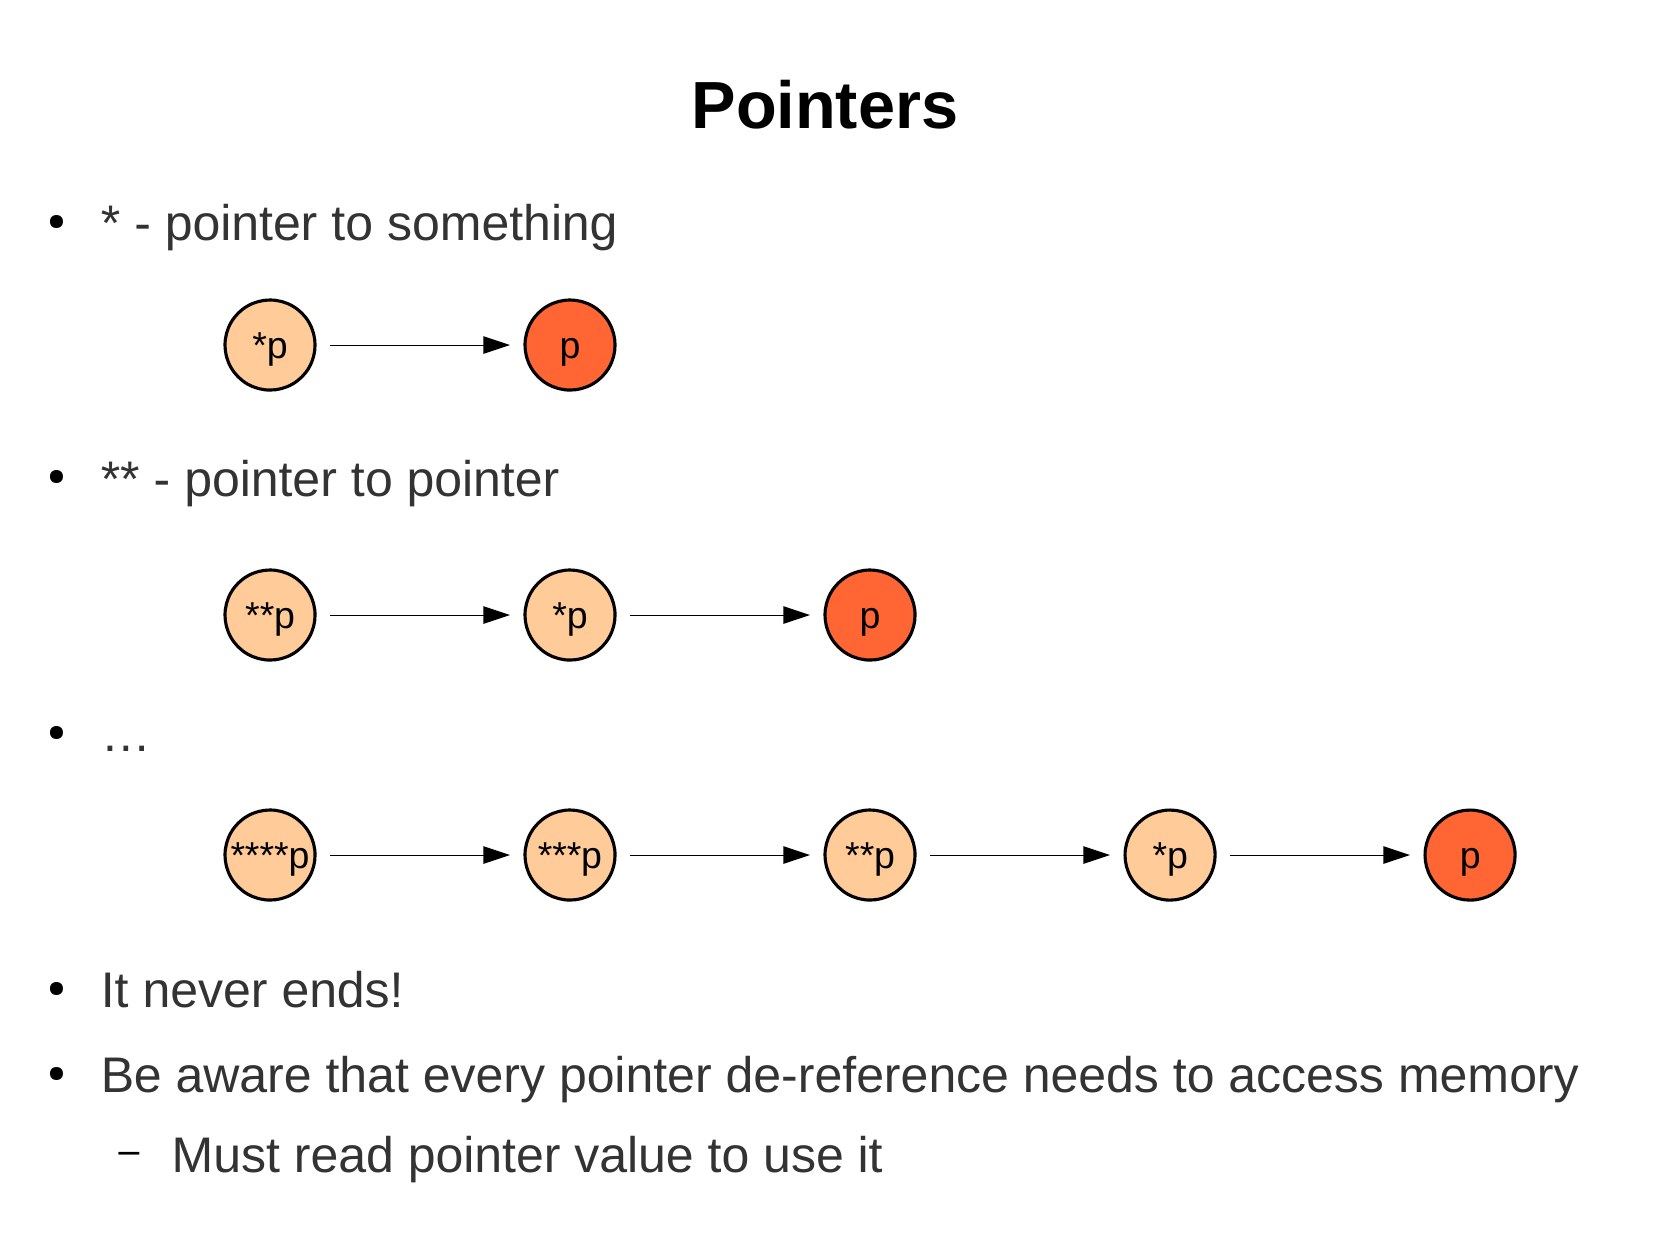

# Pointers
* - pointer to something
** - pointer to pointer
…
It never ends!
Be aware that every pointer de-reference needs to access memory
Must read pointer value to use it
*p
p
**p
*p
p
****p
***p
**p
*p
p